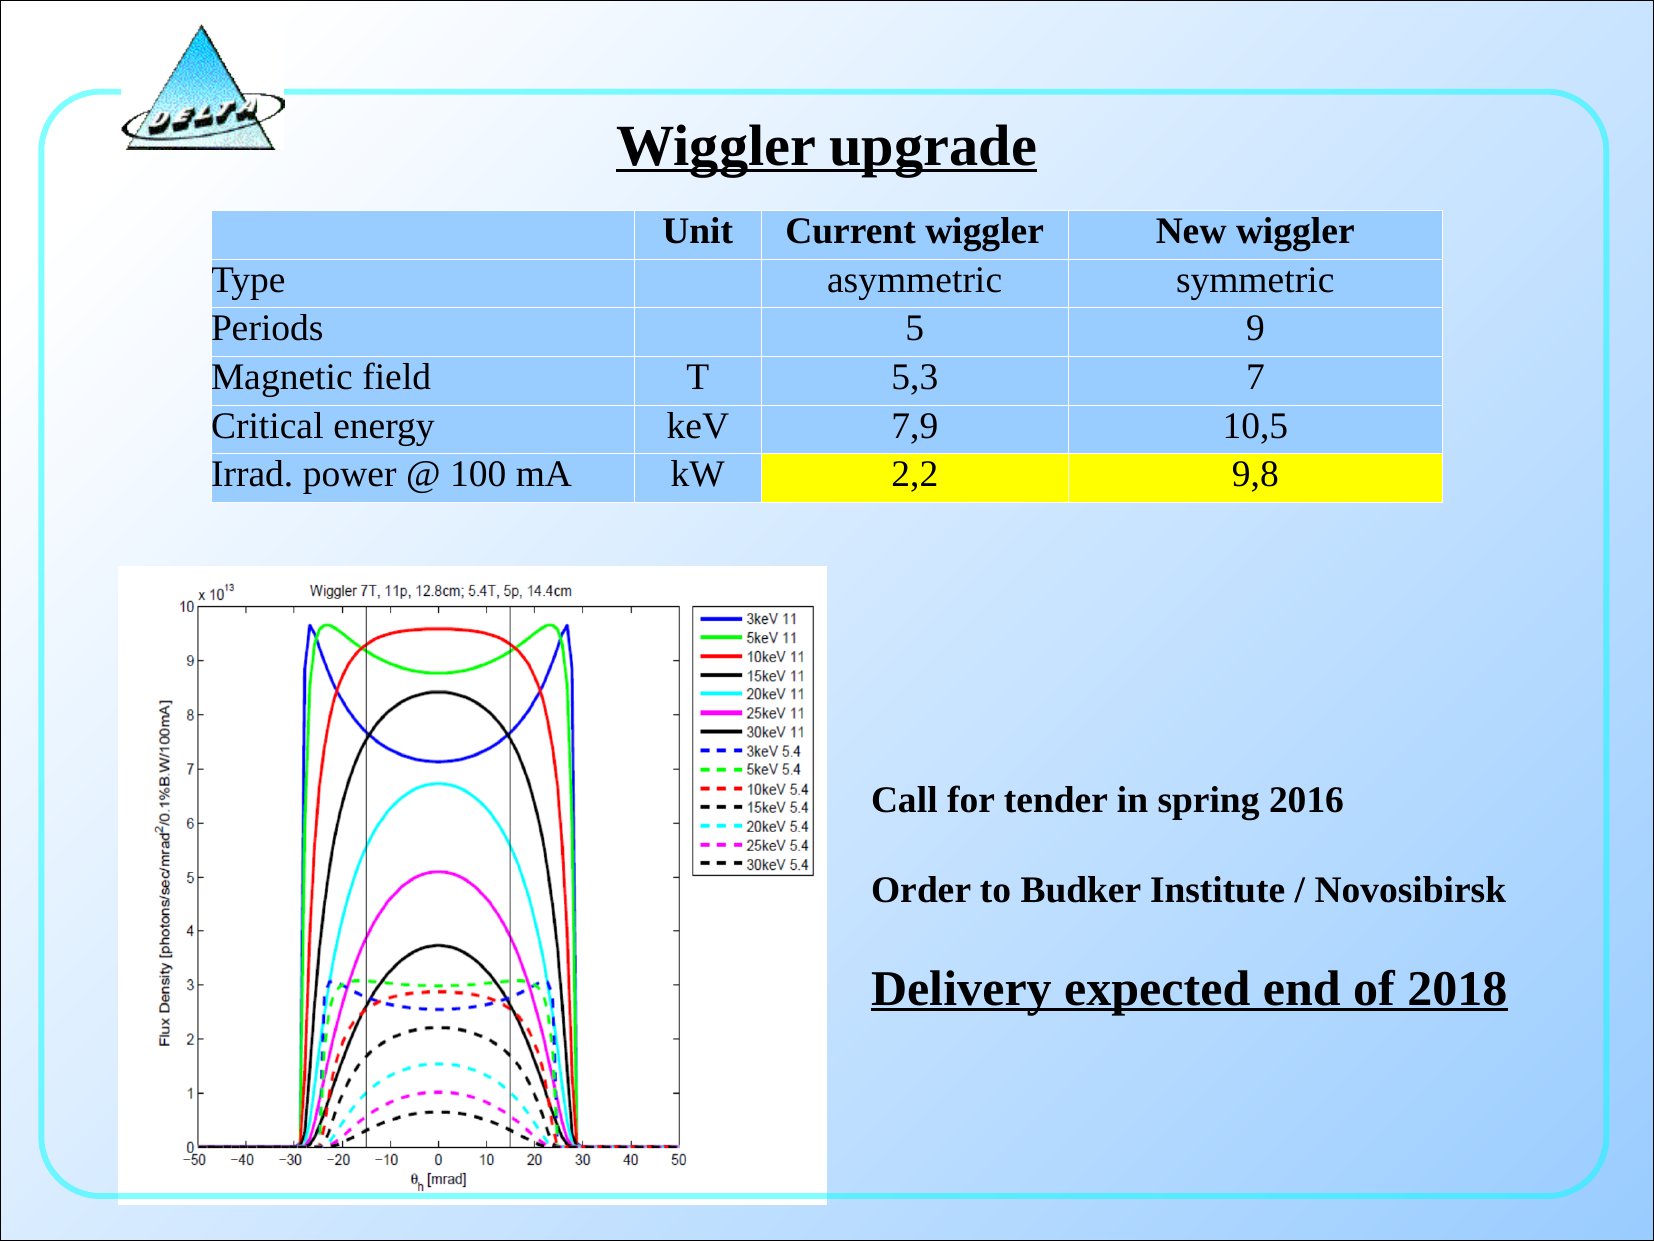

Wiggler upgrade
| | Unit | Current wiggler | New wiggler |
| --- | --- | --- | --- |
| Type | | asymmetric | symmetric |
| Periods | | 5 | 9 |
| Magnetic field | T | 5,3 | 7 |
| Critical energy | keV | 7,9 | 10,5 |
| Irrad. power @ 100 mA | kW | 2,2 | 9,8 |
Call for tender in spring 2016
Order to Budker Institute / Novosibirsk
Delivery expected end of 2018